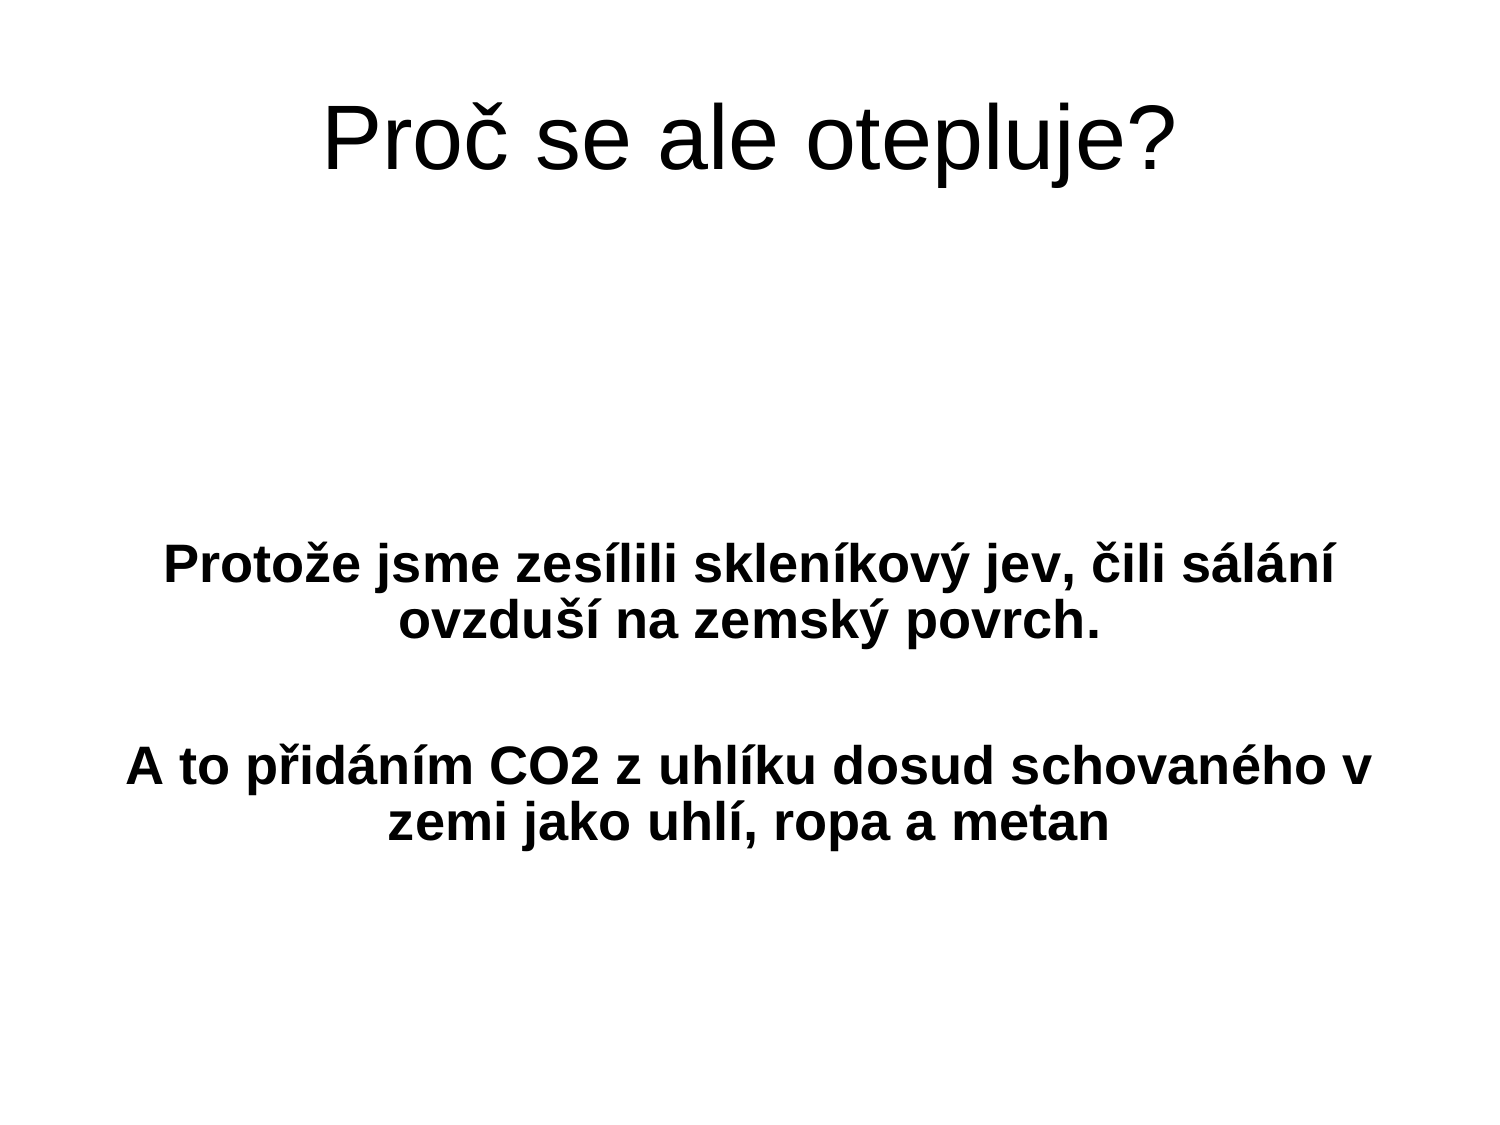

Proč se ale otepluje?
# Protože jsme zesílili skleníkový jev, čili sálání ovzduší na zemský povrch.
A to přidáním CO2 z uhlíku dosud schovaného v zemi jako uhlí, ropa a metan